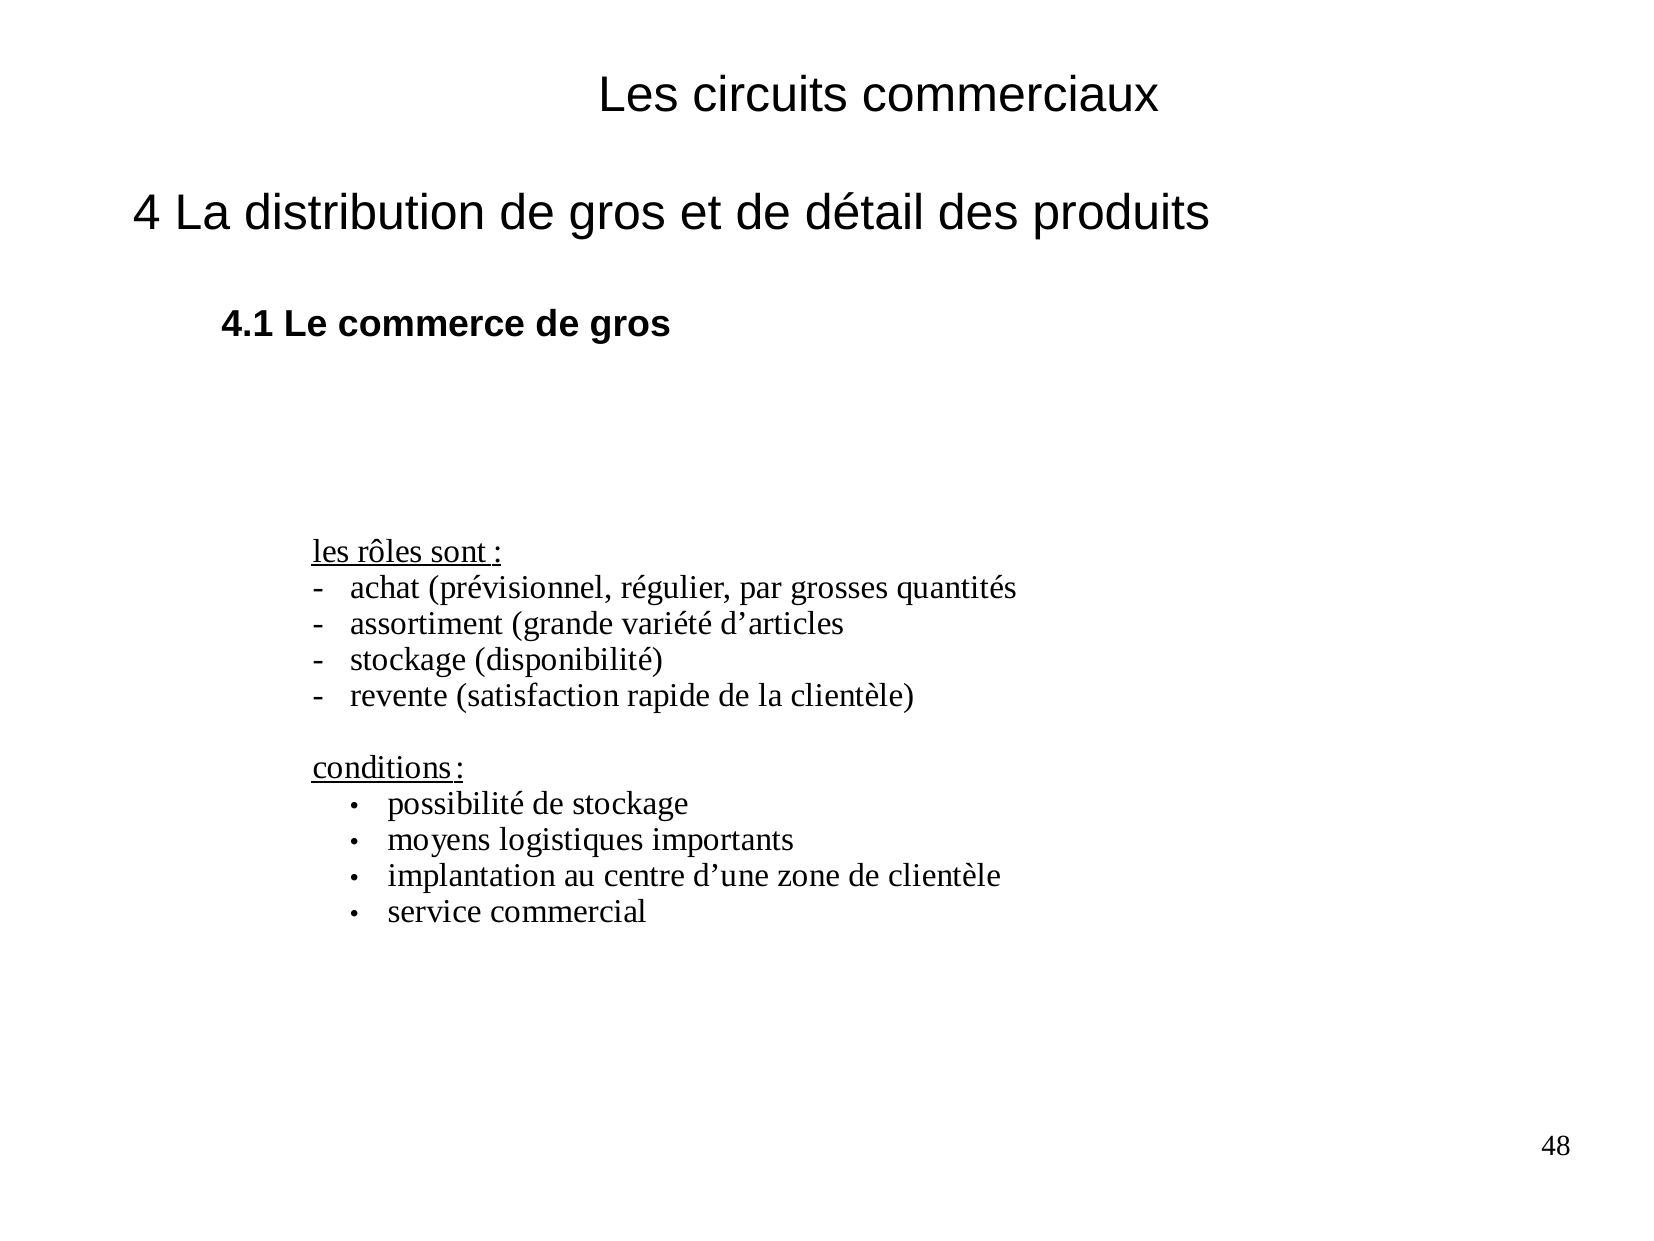

Les circuits commerciaux
4 La distribution de gros et de détail des produits
4.1 Le commerce de gros
48